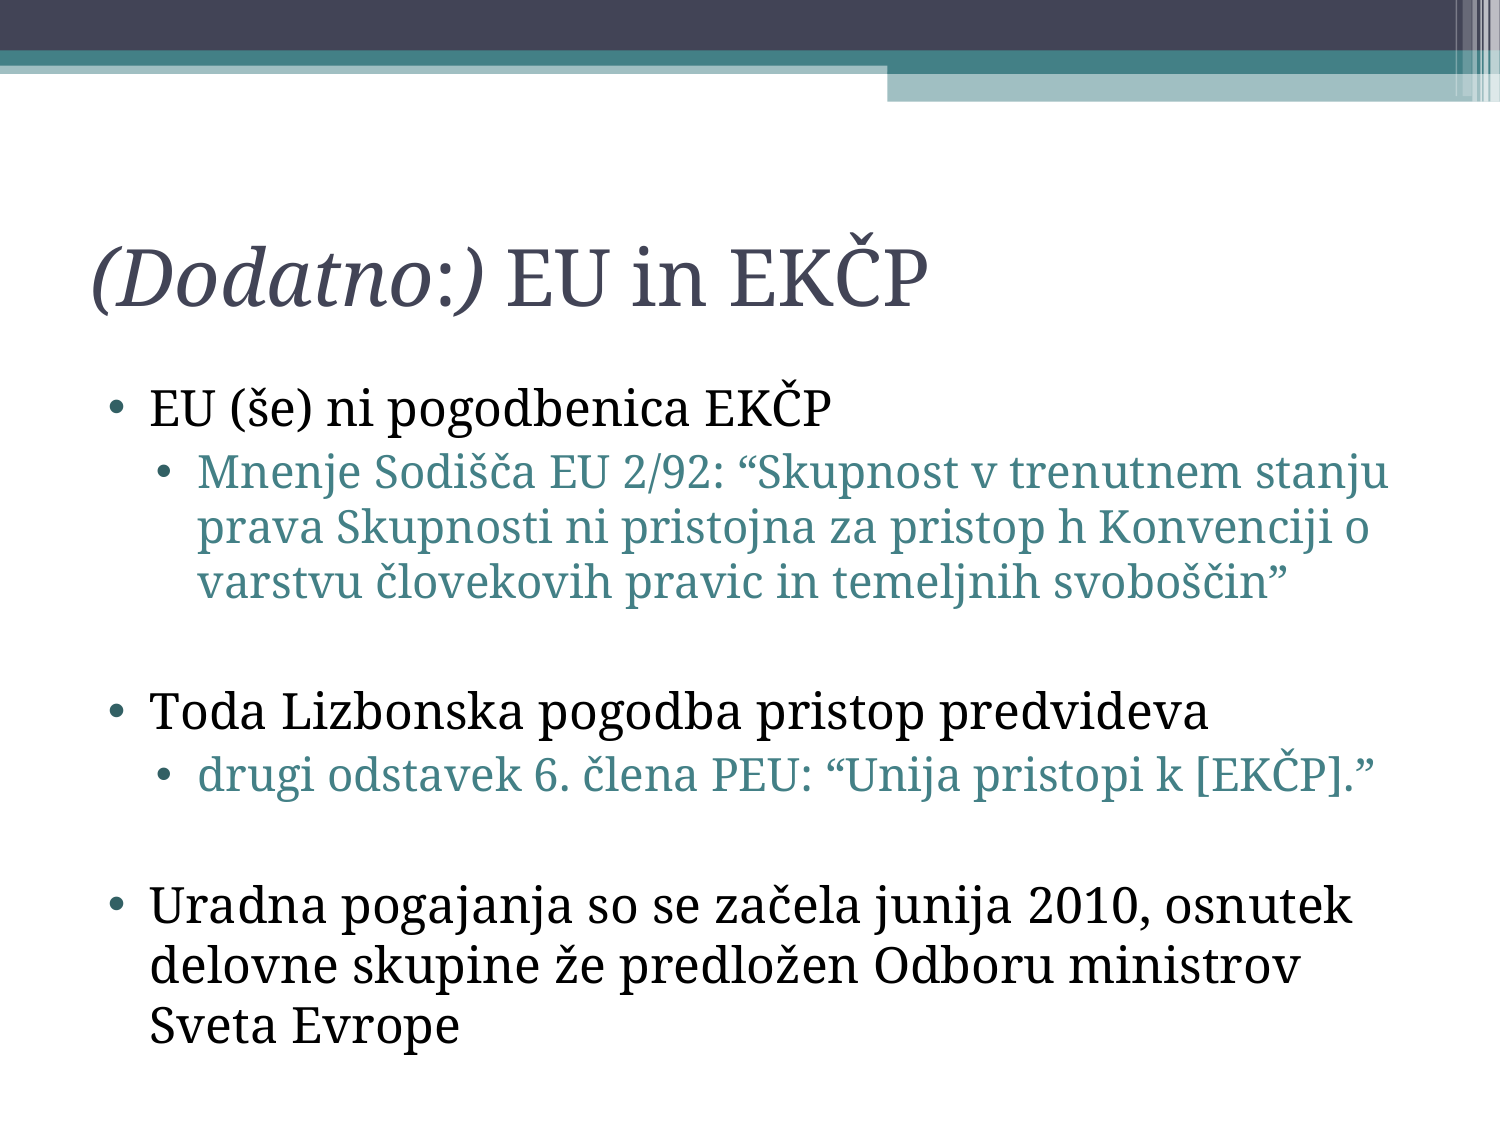

# (Dodatno:) EU in EKČP
EU (še) ni pogodbenica EKČP
Mnenje Sodišča EU 2/92: “Skupnost v trenutnem stanju prava Skupnosti ni pristojna za pristop h Konvenciji o varstvu človekovih pravic in temeljnih svoboščin”
Toda Lizbonska pogodba pristop predvideva
drugi odstavek 6. člena PEU: “Unija pristopi k [EKČP].”
Uradna pogajanja so se začela junija 2010, osnutek delovne skupine že predložen Odboru ministrov Sveta Evrope